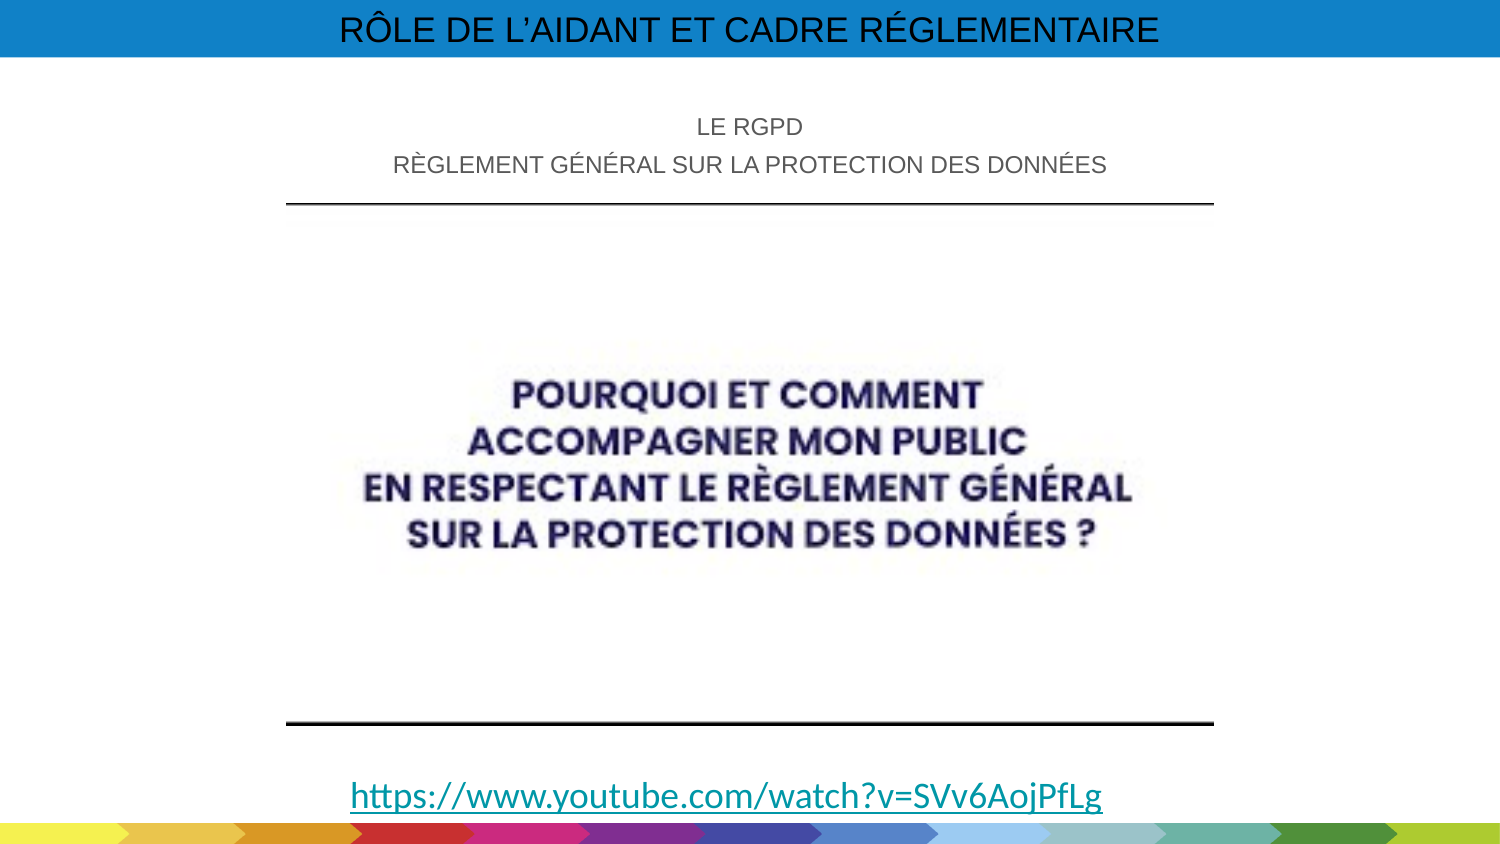

# RÔLE DE L’AIDANT ET CADRE RÉGLEMENTAIRE
LE RGPD
RÈGLEMENT GÉNÉRAL SUR LA PROTECTION DES DONNÉES
https://www.youtube.com/watch?v=SVv6AojPfLg